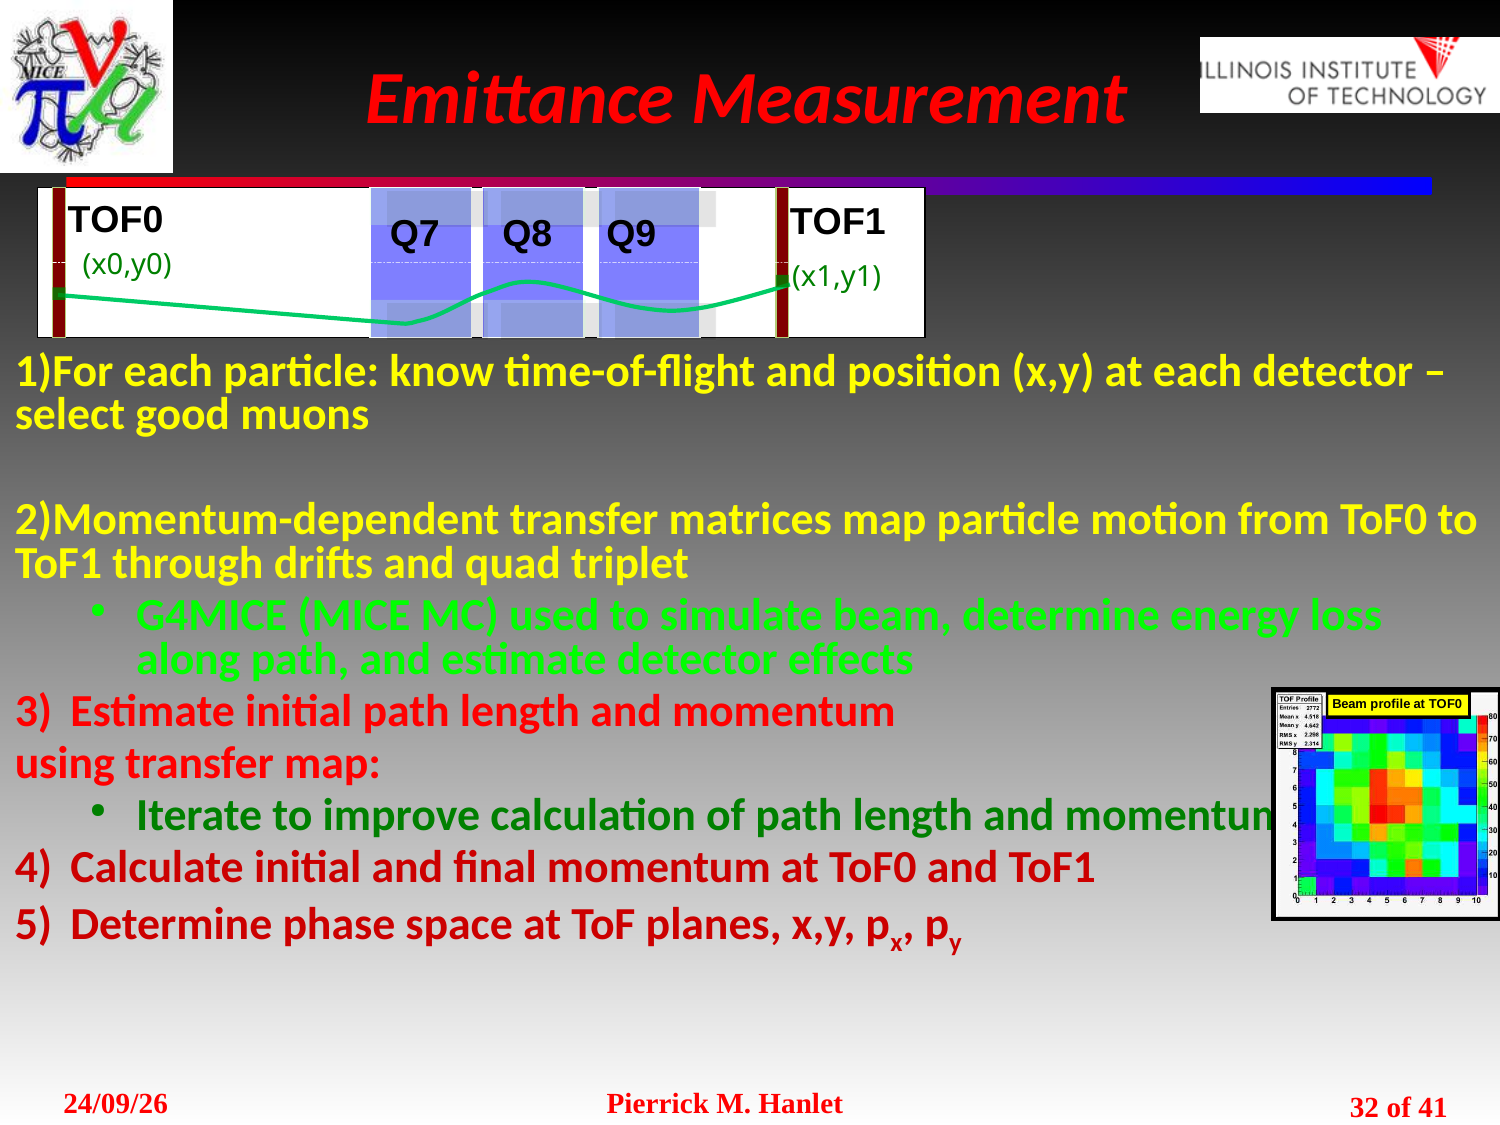

# Emittance Measurement
TOF0
TOF1
Q7
Q8
Q9
(x0,y0)
(x1,y1)
For each particle: know time-of-flight and position (x,y) at each detector – select good muons
Momentum-dependent transfer matrices map particle motion from ToF0 to ToF1 through drifts and quad triplet
G4MICE (MICE MC) used to simulate beam, determine energy loss along path, and estimate detector effects
Estimate initial path length and momentum
using transfer map:
Iterate to improve calculation of path length and momentum
Calculate initial and final momentum at ToF0 and ToF1
Determine phase space at ToF planes, x,y, px, py
32
Pierrick Hanlet